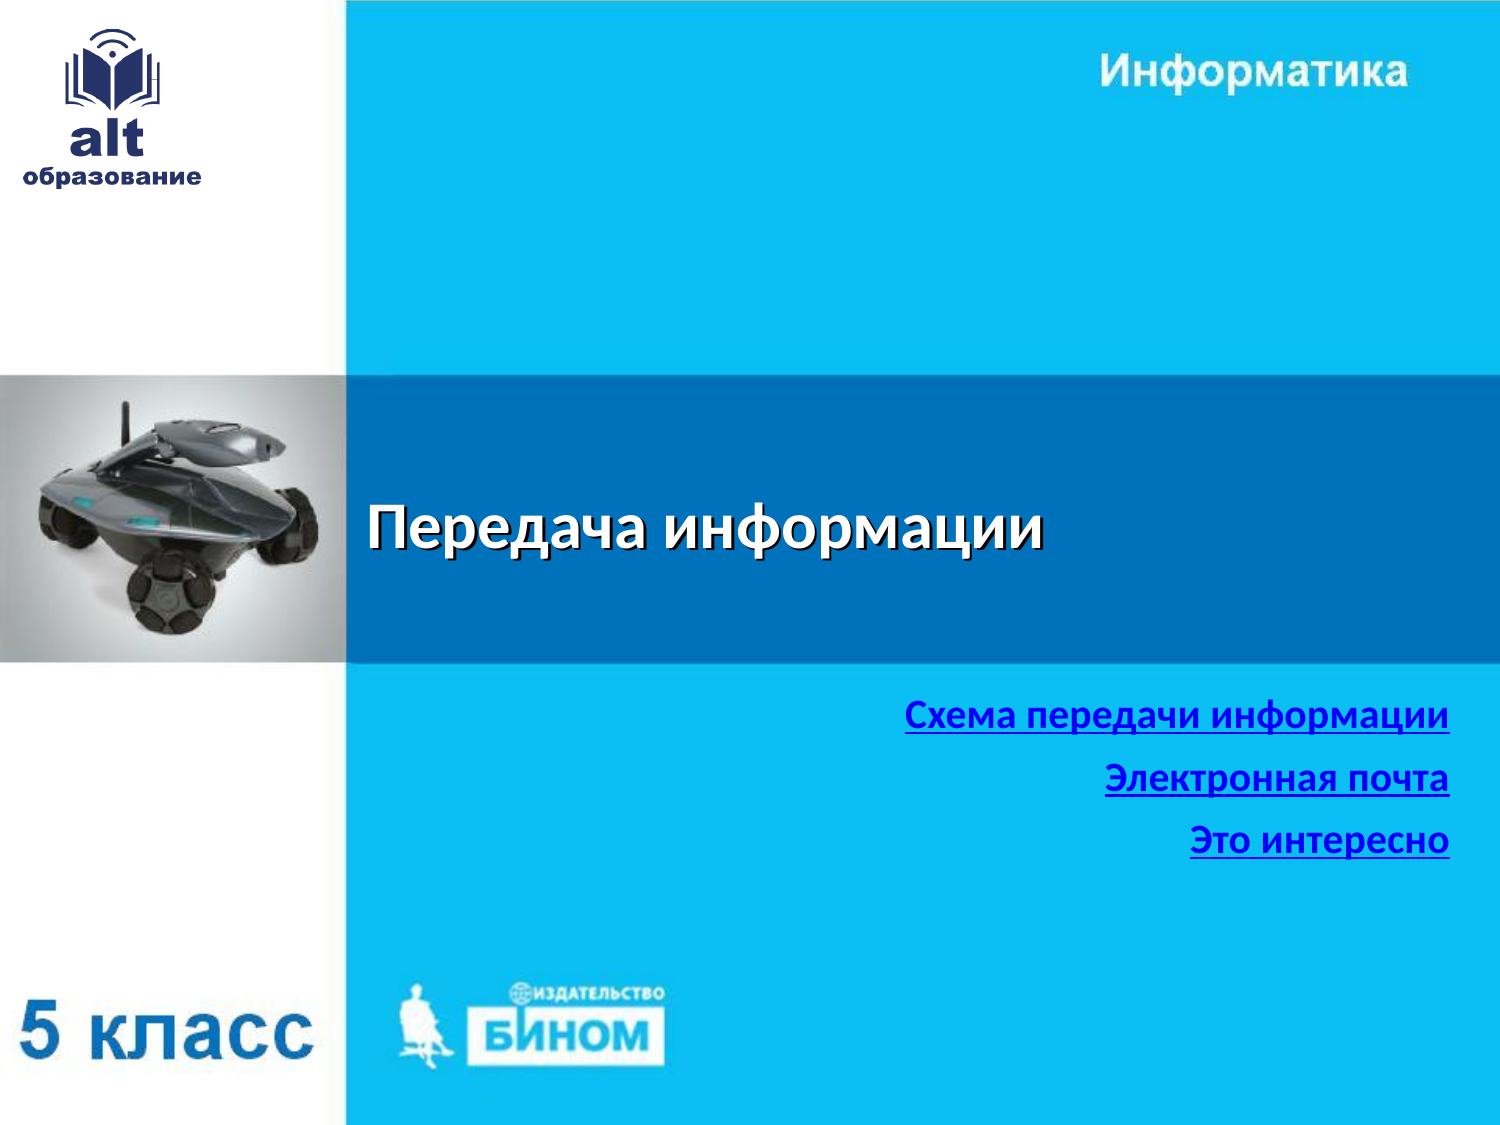

# Передача информации
Схема передачи информации
Электронная почта
Это интересно